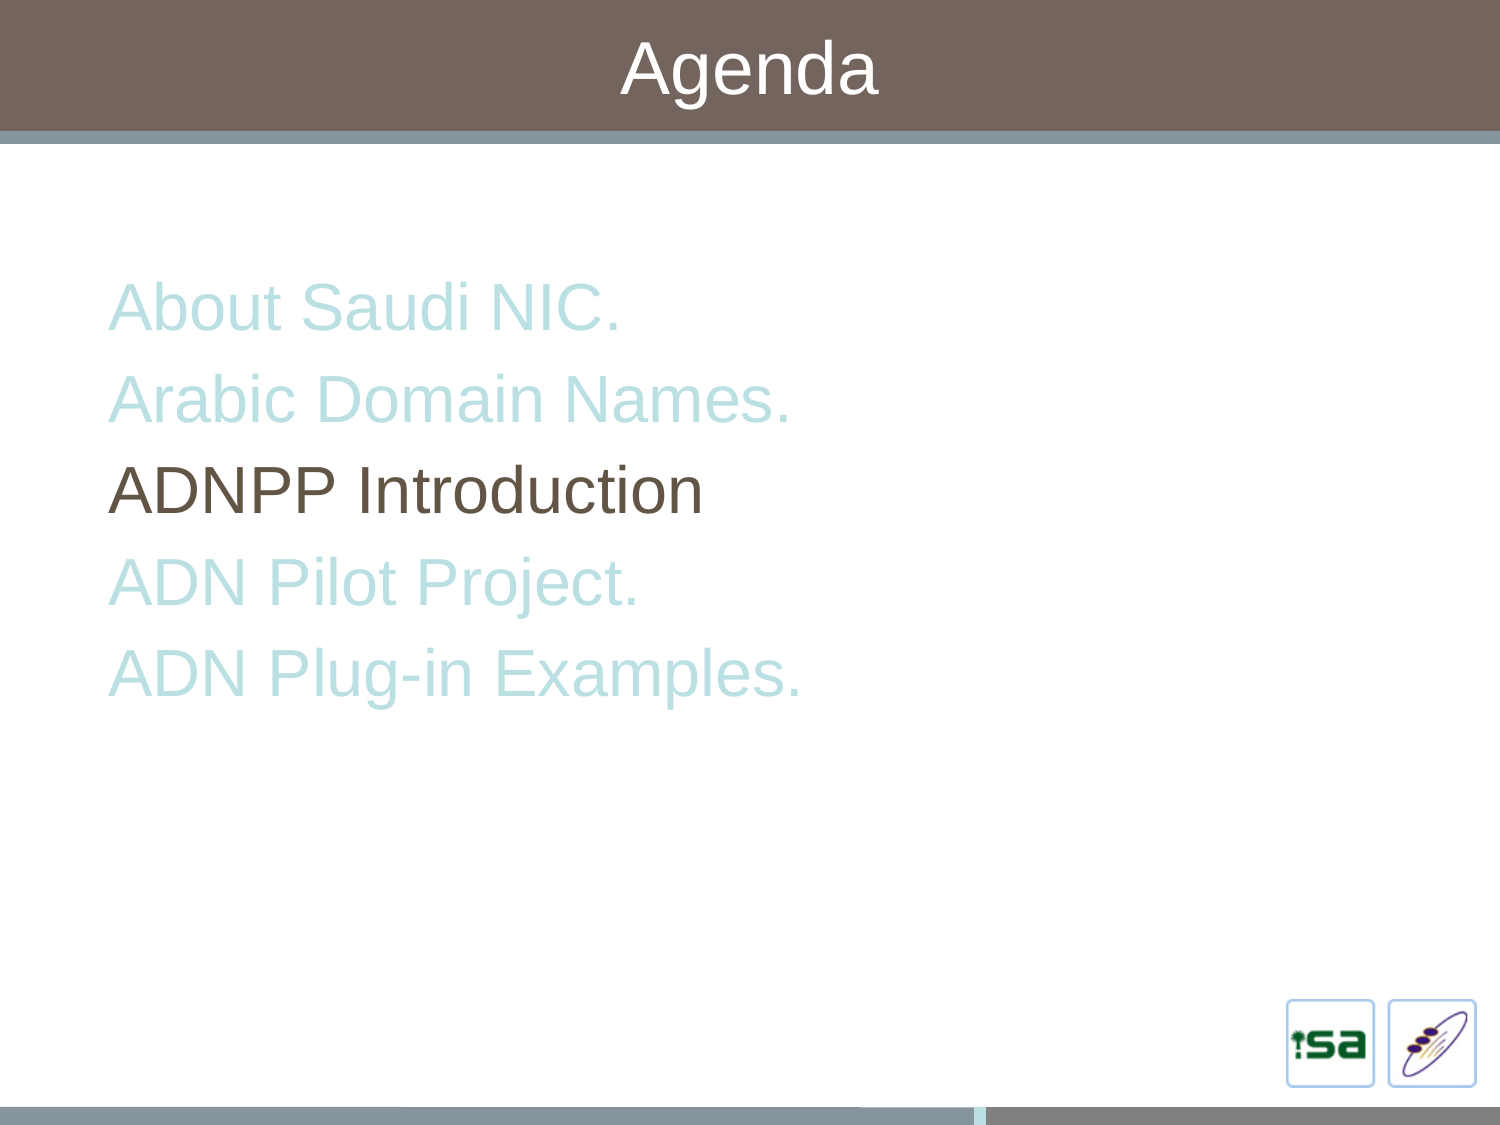

Agenda
# About Saudi NIC.
 Arabic Domain Names.
 ADNPP Introduction
 ADN Pilot Project.
 ADN Plug-in Examples.